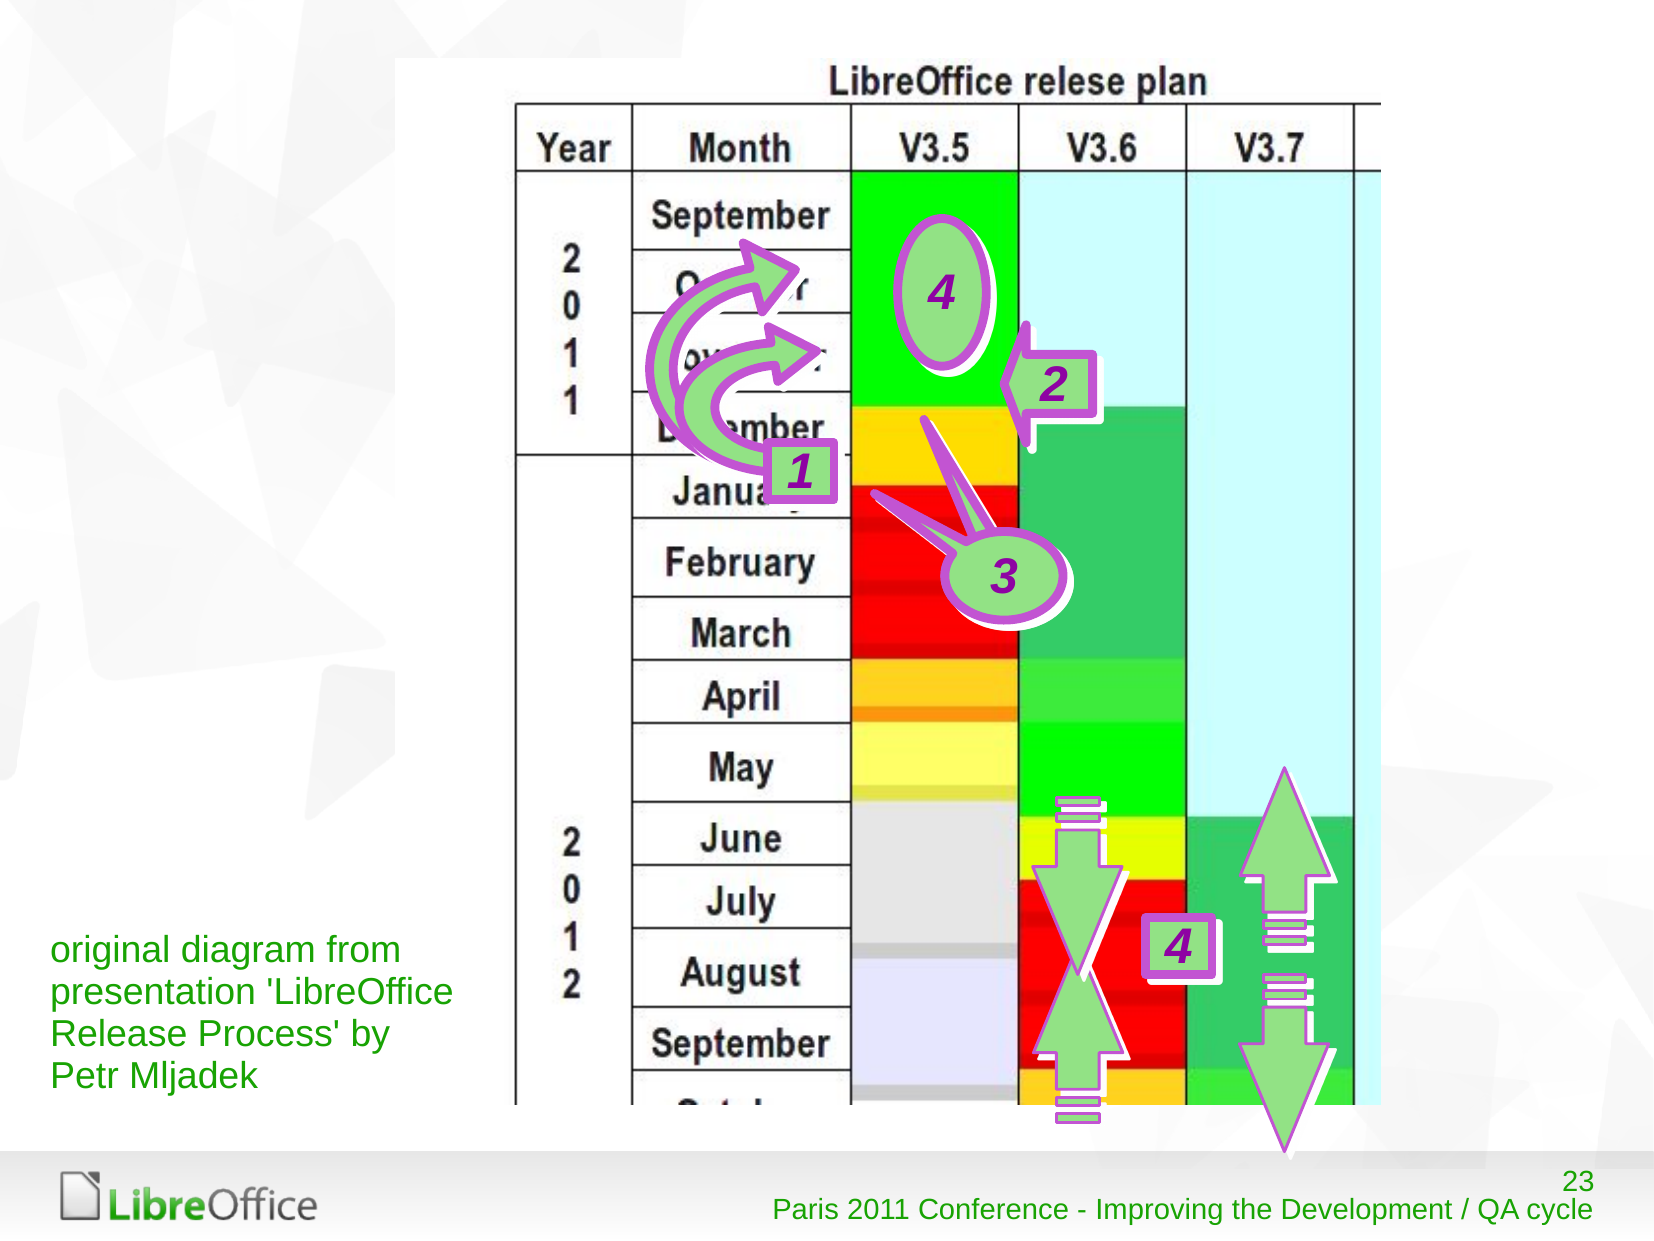

4
2
1
3
3
4
original diagram from
presentation 'LibreOffice
Release Process' by
Petr Mljadek
23
Paris 2011 Conference - Improving the Development / QA cycle